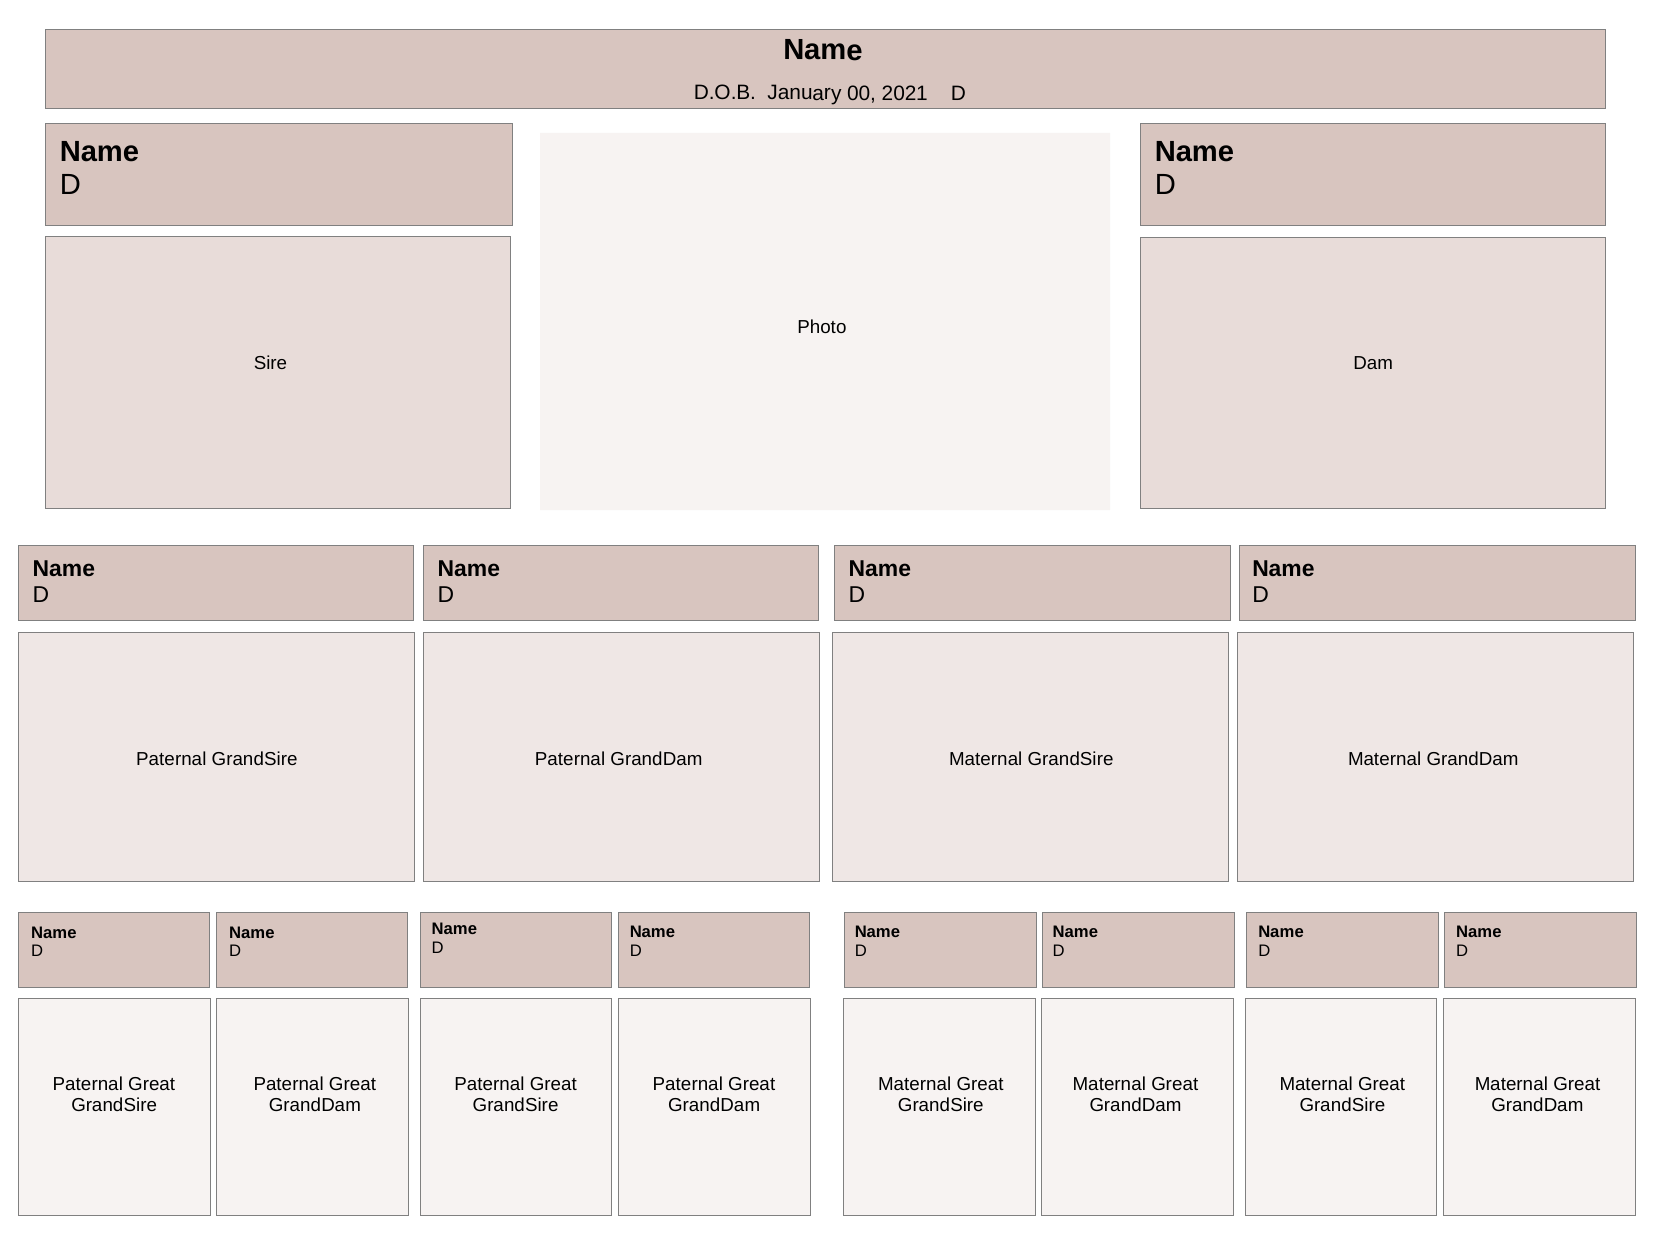

Name
 D.O.B. January 00, 2021 D
Name
D
Name
D
Photo
Sire
Dam
Name
D
Name
D
Name
D
Name
D
Maternal GrandDam
Maternal GrandSire
Paternal GrandDam
Paternal GrandSire
Name
D
Name
D
Name
D
Name
D
Name
D
Name
D
Name
D
Name
D
Paternal Great GrandSire
Paternal Great GrandDam
Paternal Great GrandSire
Paternal Great GrandDam
Maternal Great GrandSire
Maternal Great GrandDam
Maternal Great GrandSire
Maternal Great GrandDam